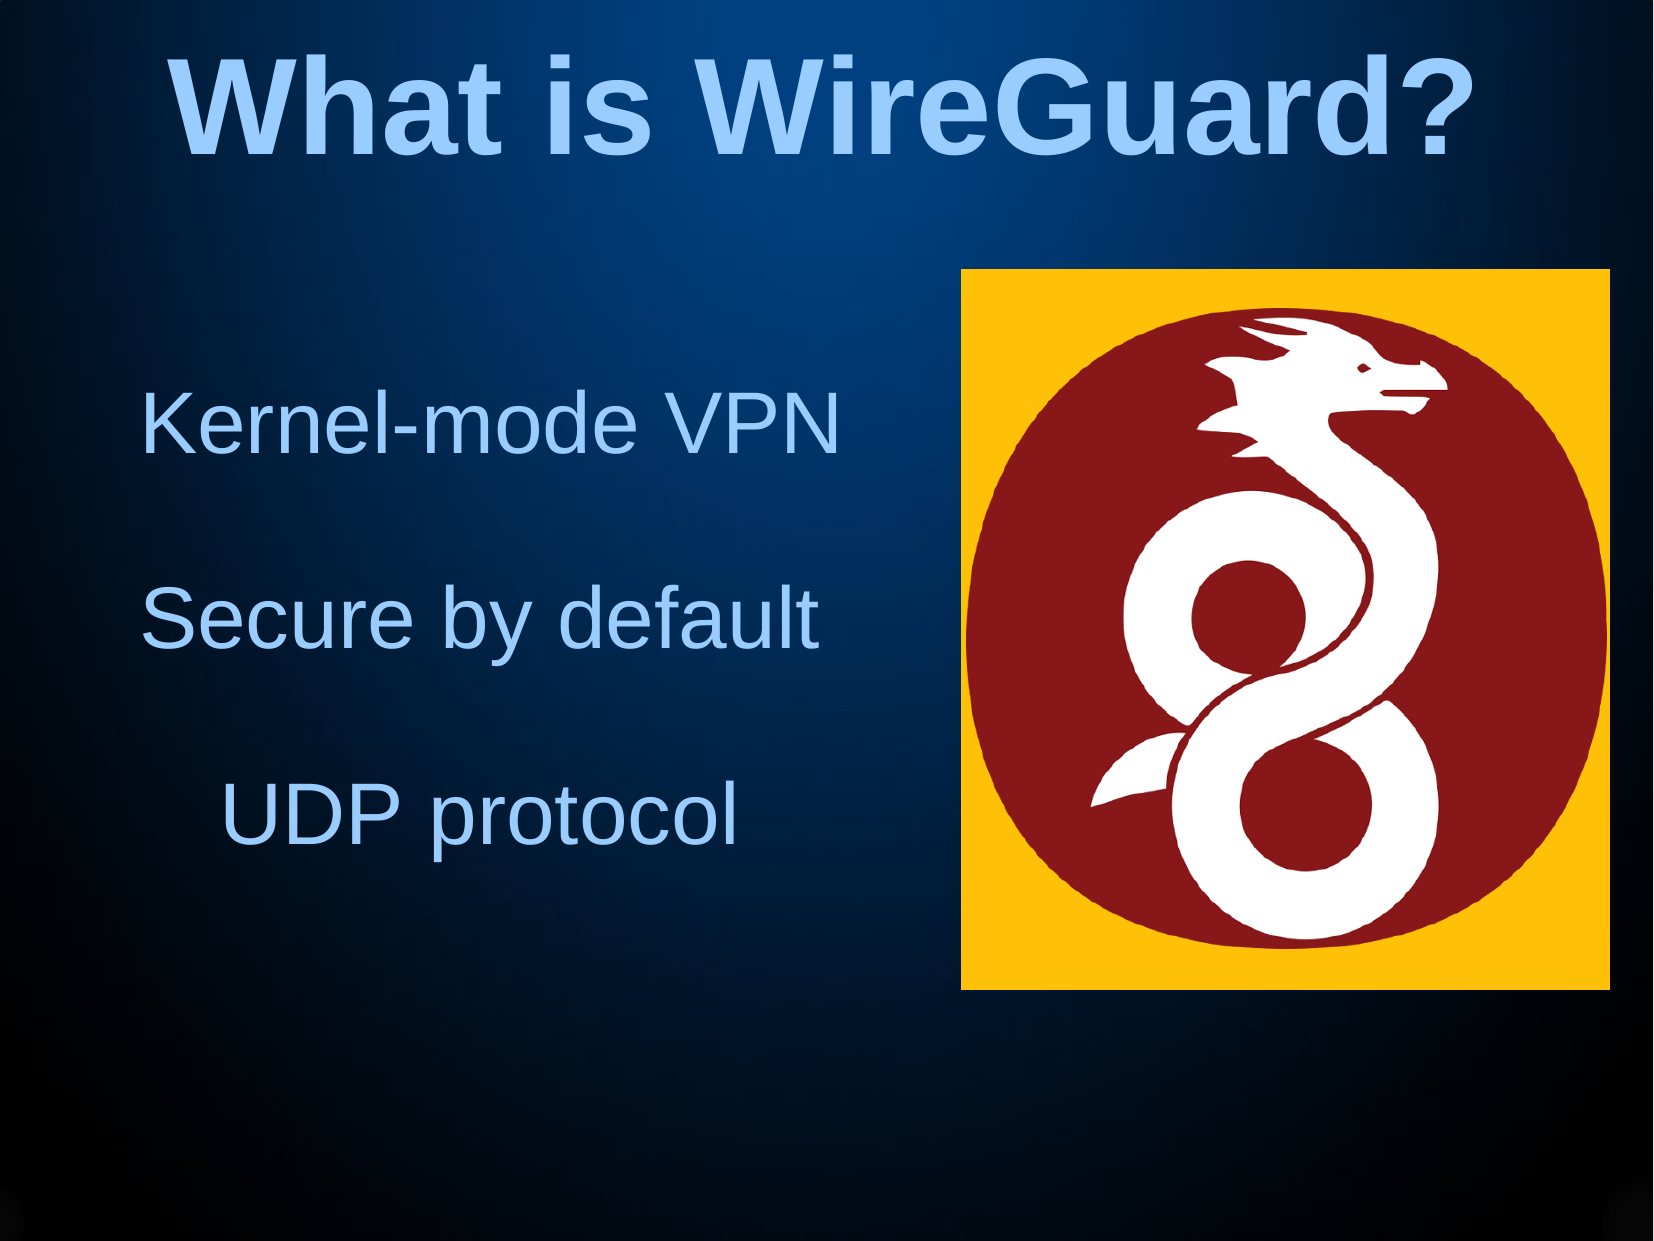

# What is WireGuard?
 Kernel-mode VPN
Secure by default
UDP protocol